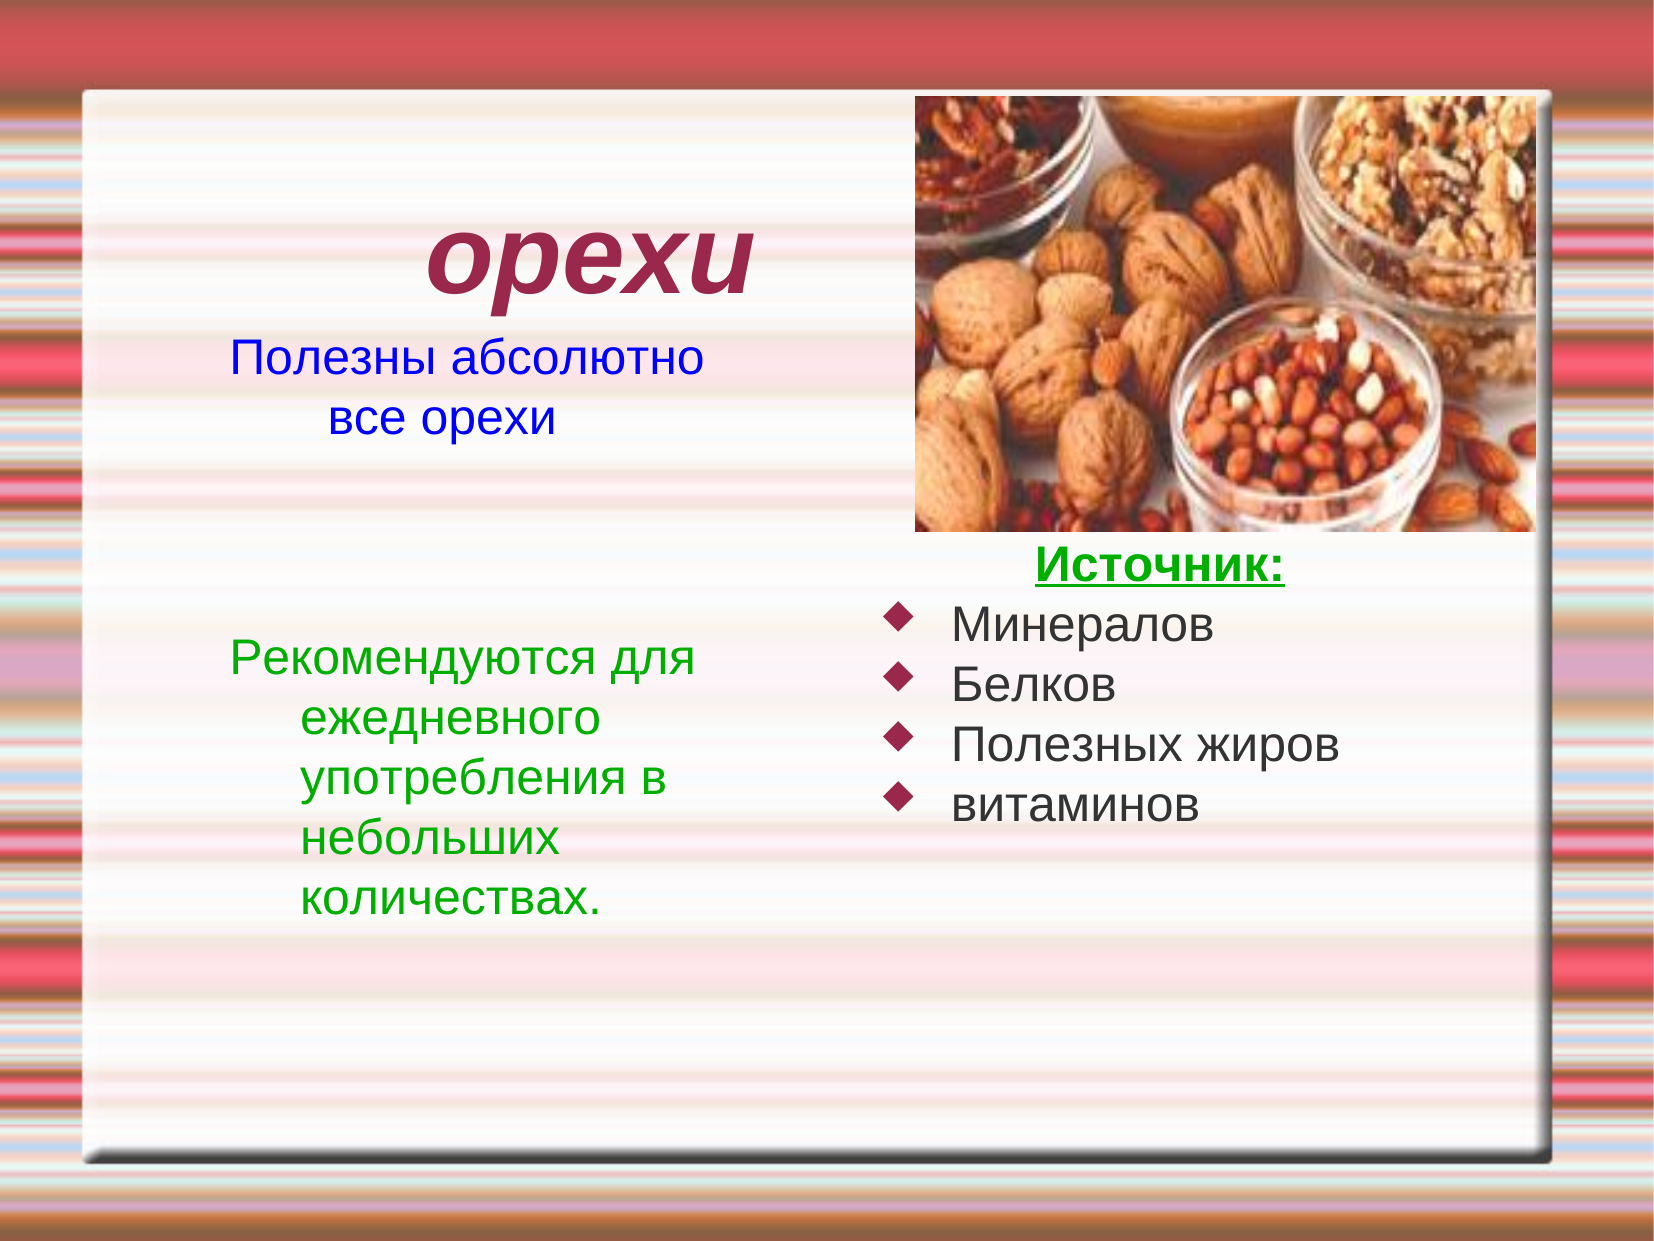

# орехи
Полезны абсолютно
 все орехи
Рекомендуются для ежедневного употребления в небольших количествах.
 Источник:
Минералов
Белков
Полезных жиров
витаминов